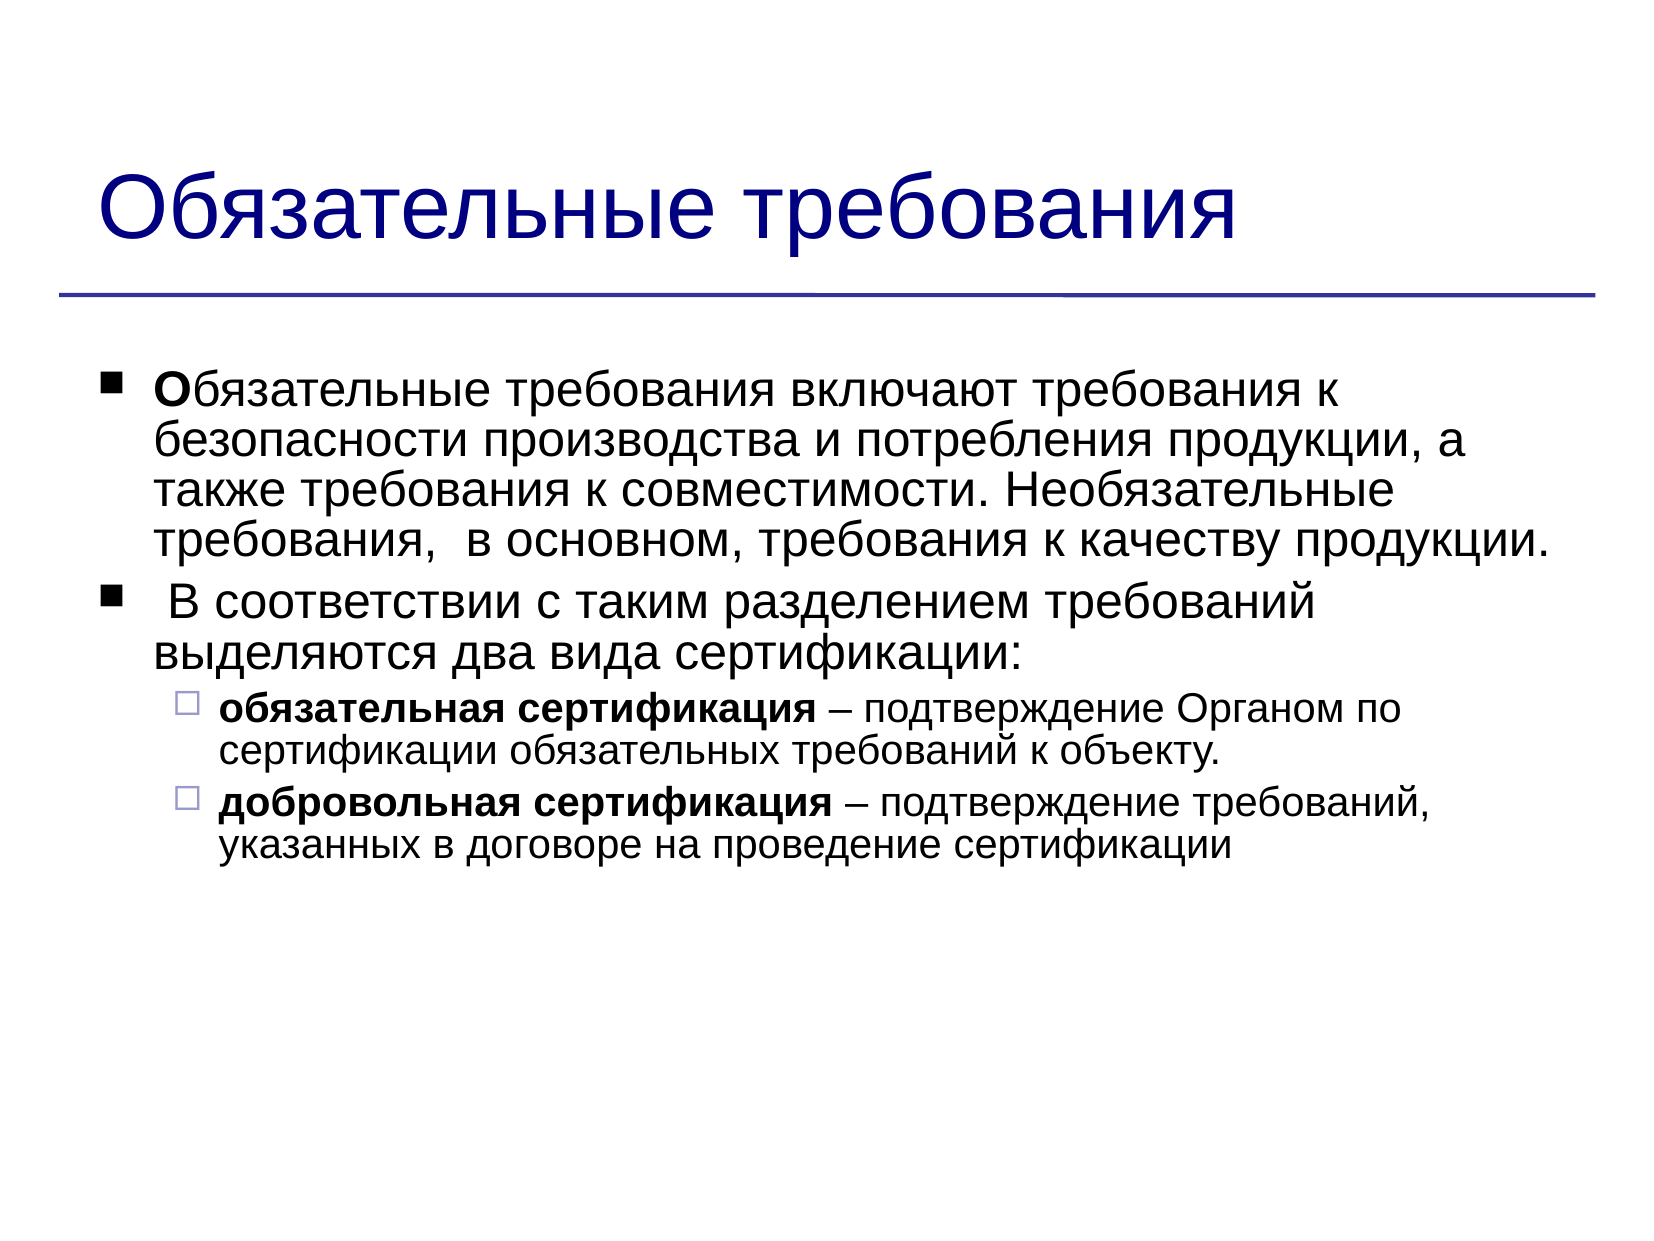

# Обязательные требования
Обязательные требования включают требования к безопасности производства и потребления продукции, а также требования к совместимости. Необязательные требования, в основном, требования к качеству продукции.
 В соответствии с таким разделением требований выделяются два вида сертификации:
обязательная сертификация – подтверждение Органом по сертификации обязательных требований к объекту.
добровольная сертификация – подтверждение требований, указанных в договоре на проведение сертификации